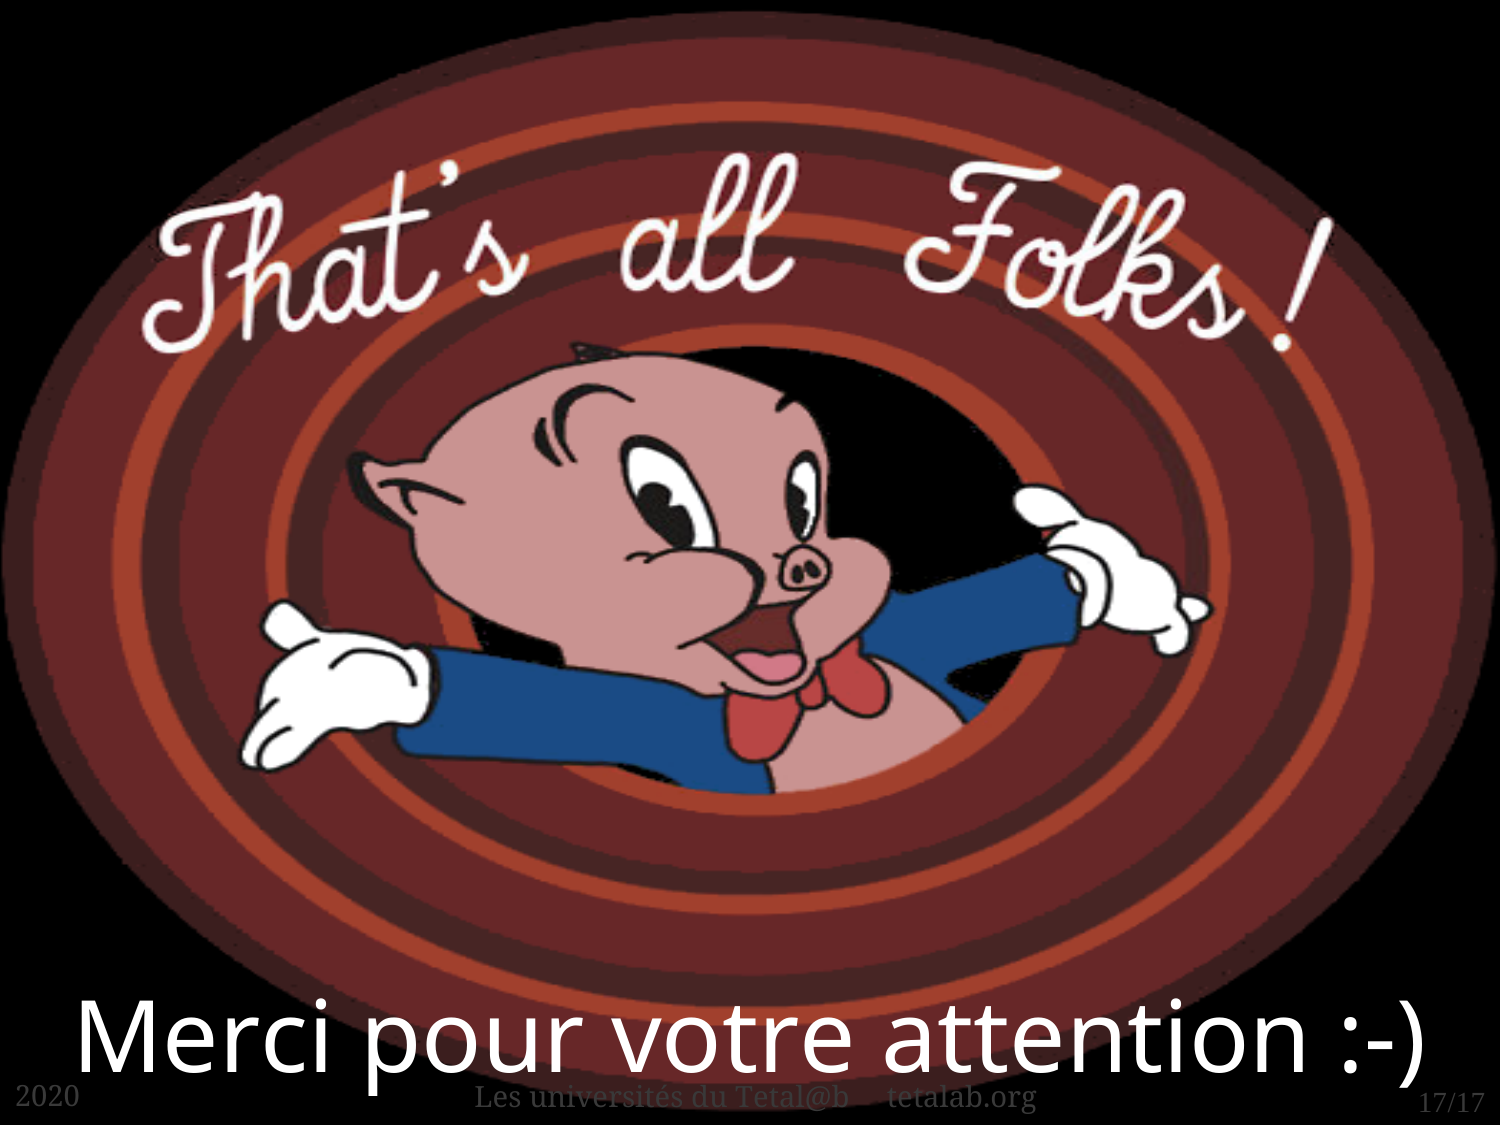

# Merci pour votre attention :-)
2020
Les universités du Tetal@b tetalab.org
17